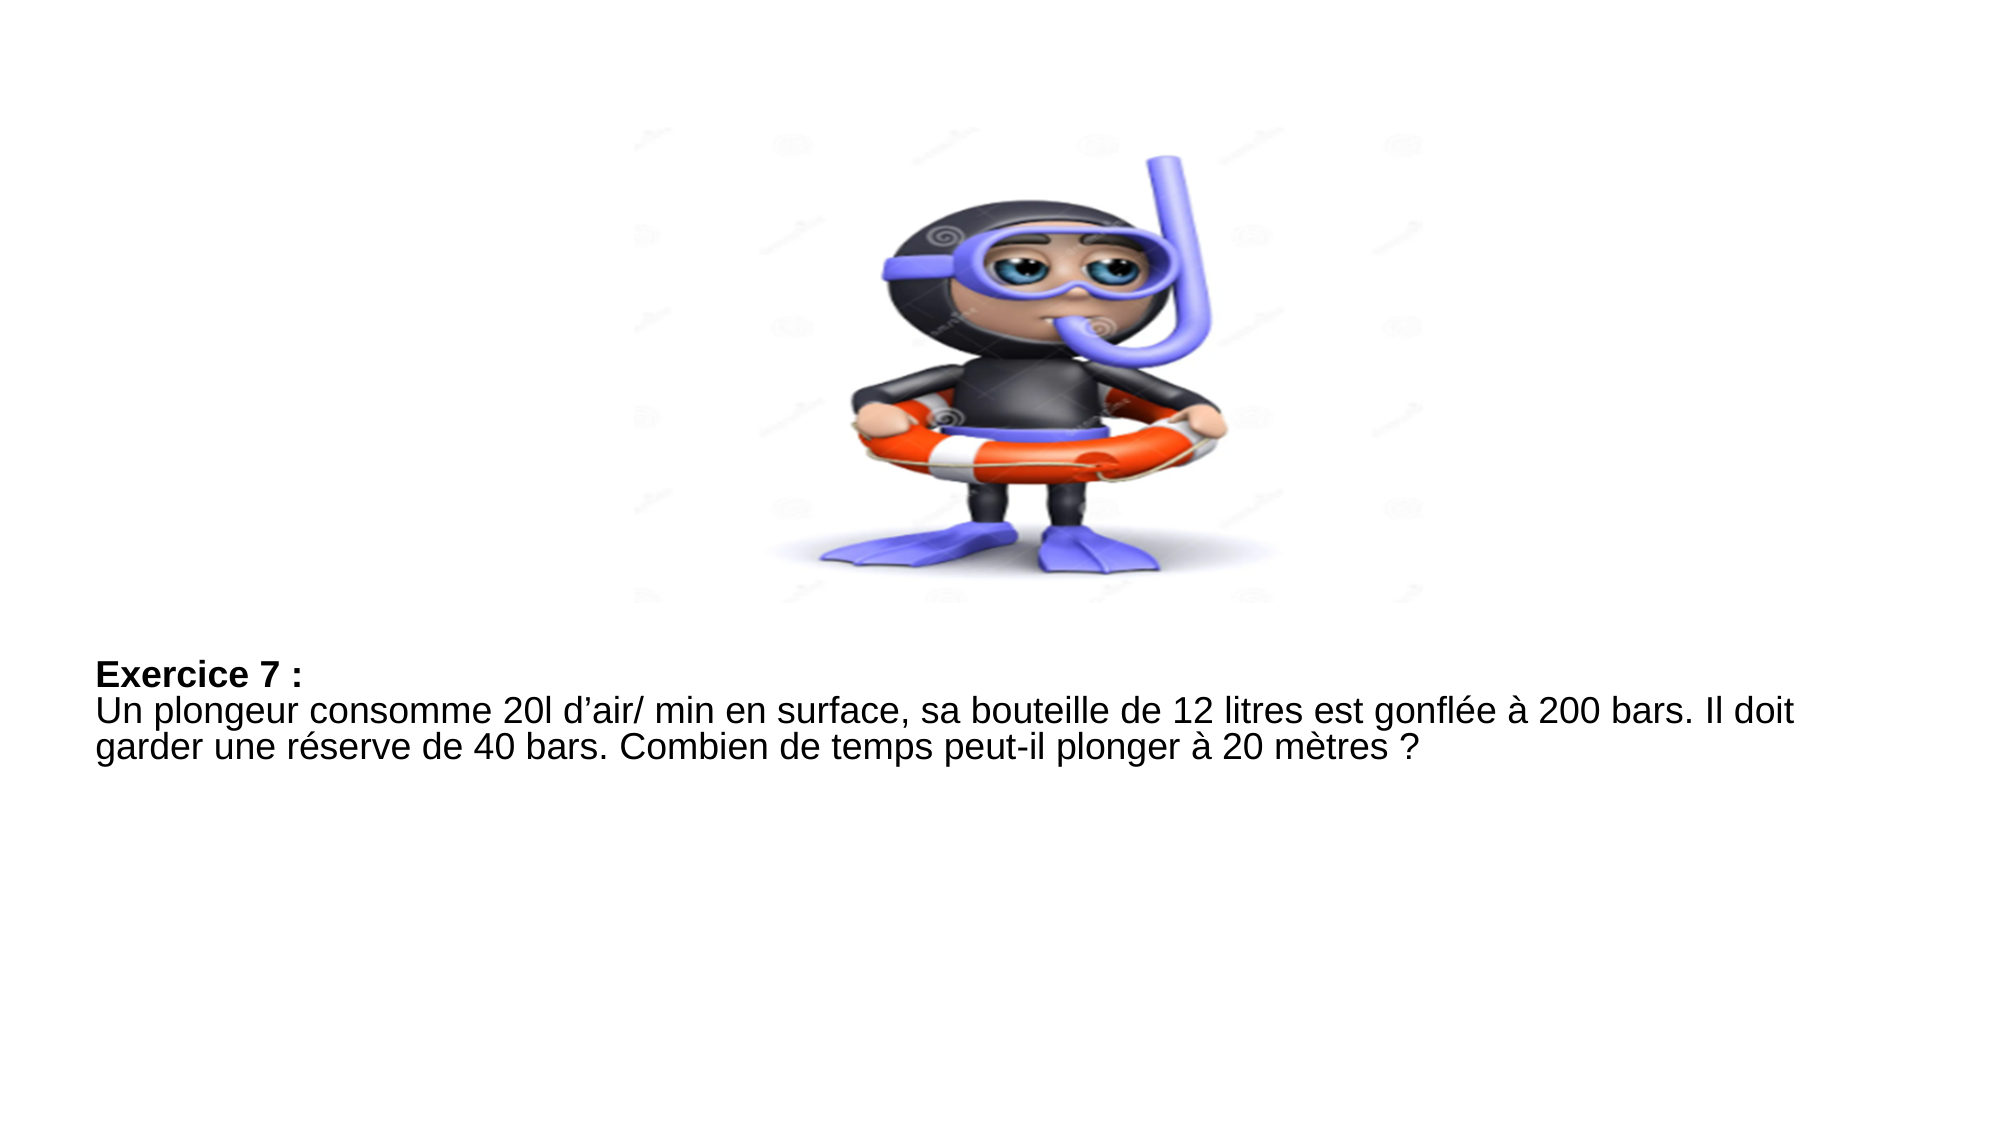

Exercice 7 :
Un plongeur consomme 20l d’air/ min en surface, sa bouteille de 12 litres est gonflée à 200 bars. Il doit garder une réserve de 40 bars. Combien de temps peut-il plonger à 20 mètres ?